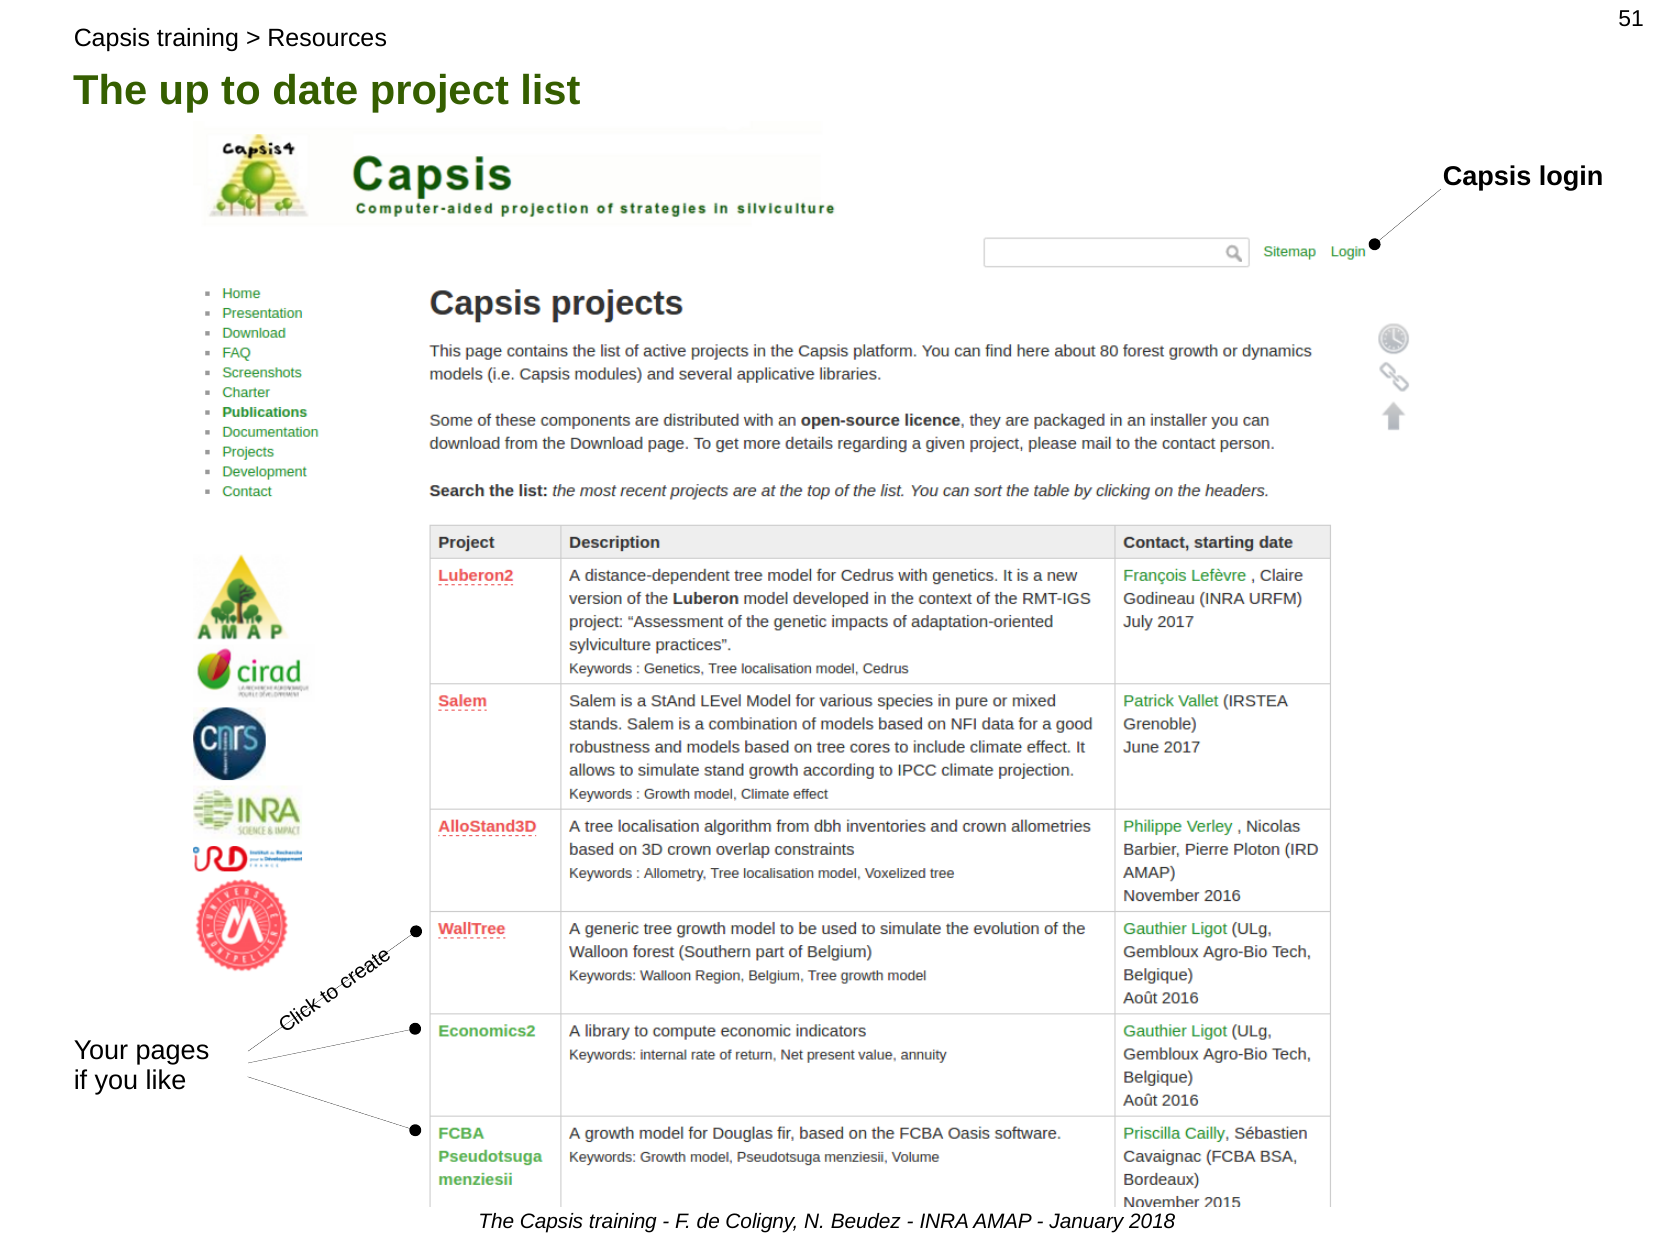

51
Capsis training > Resources
The up to date project list
Capsis login
Click to create
Your pages if you like
The Capsis training - F. de Coligny, N. Beudez - INRA AMAP - January 2018